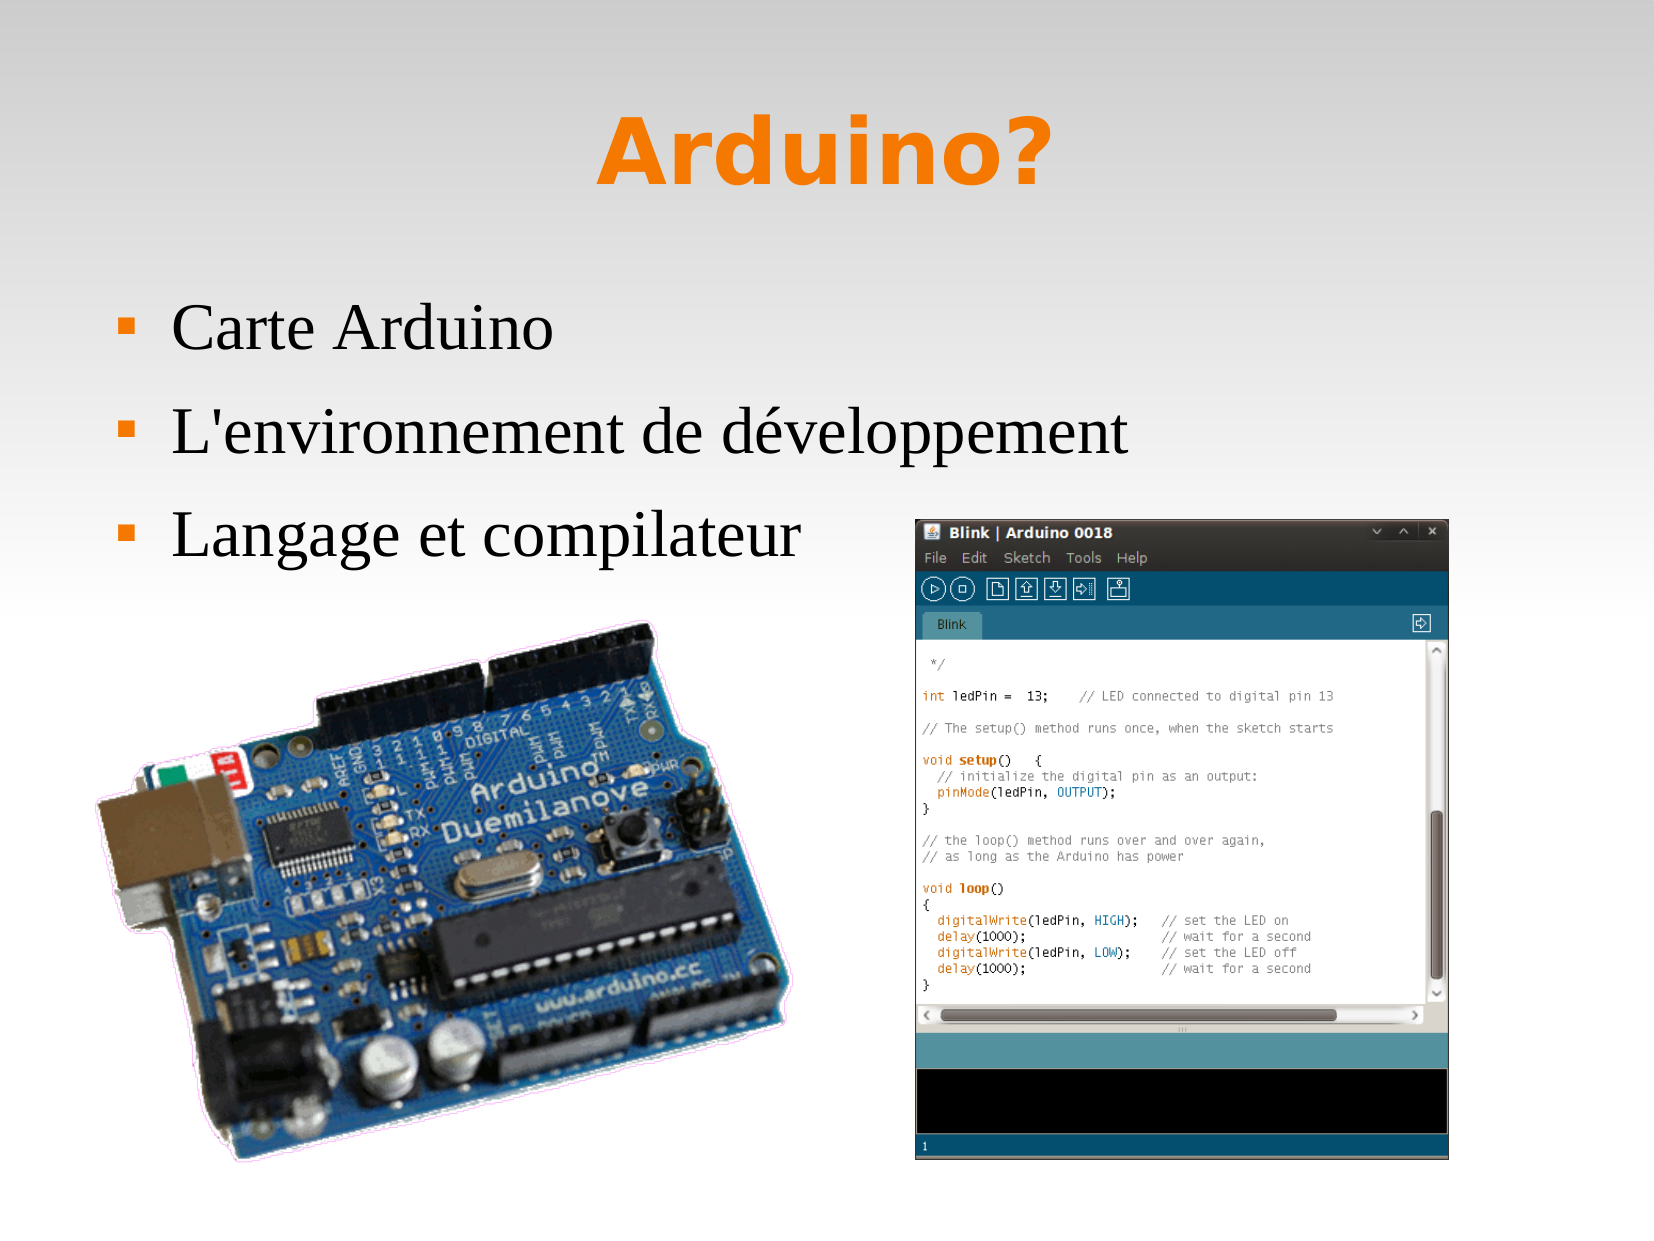

# Arduino?
Carte Arduino
L'environnement de développement
Langage et compilateur